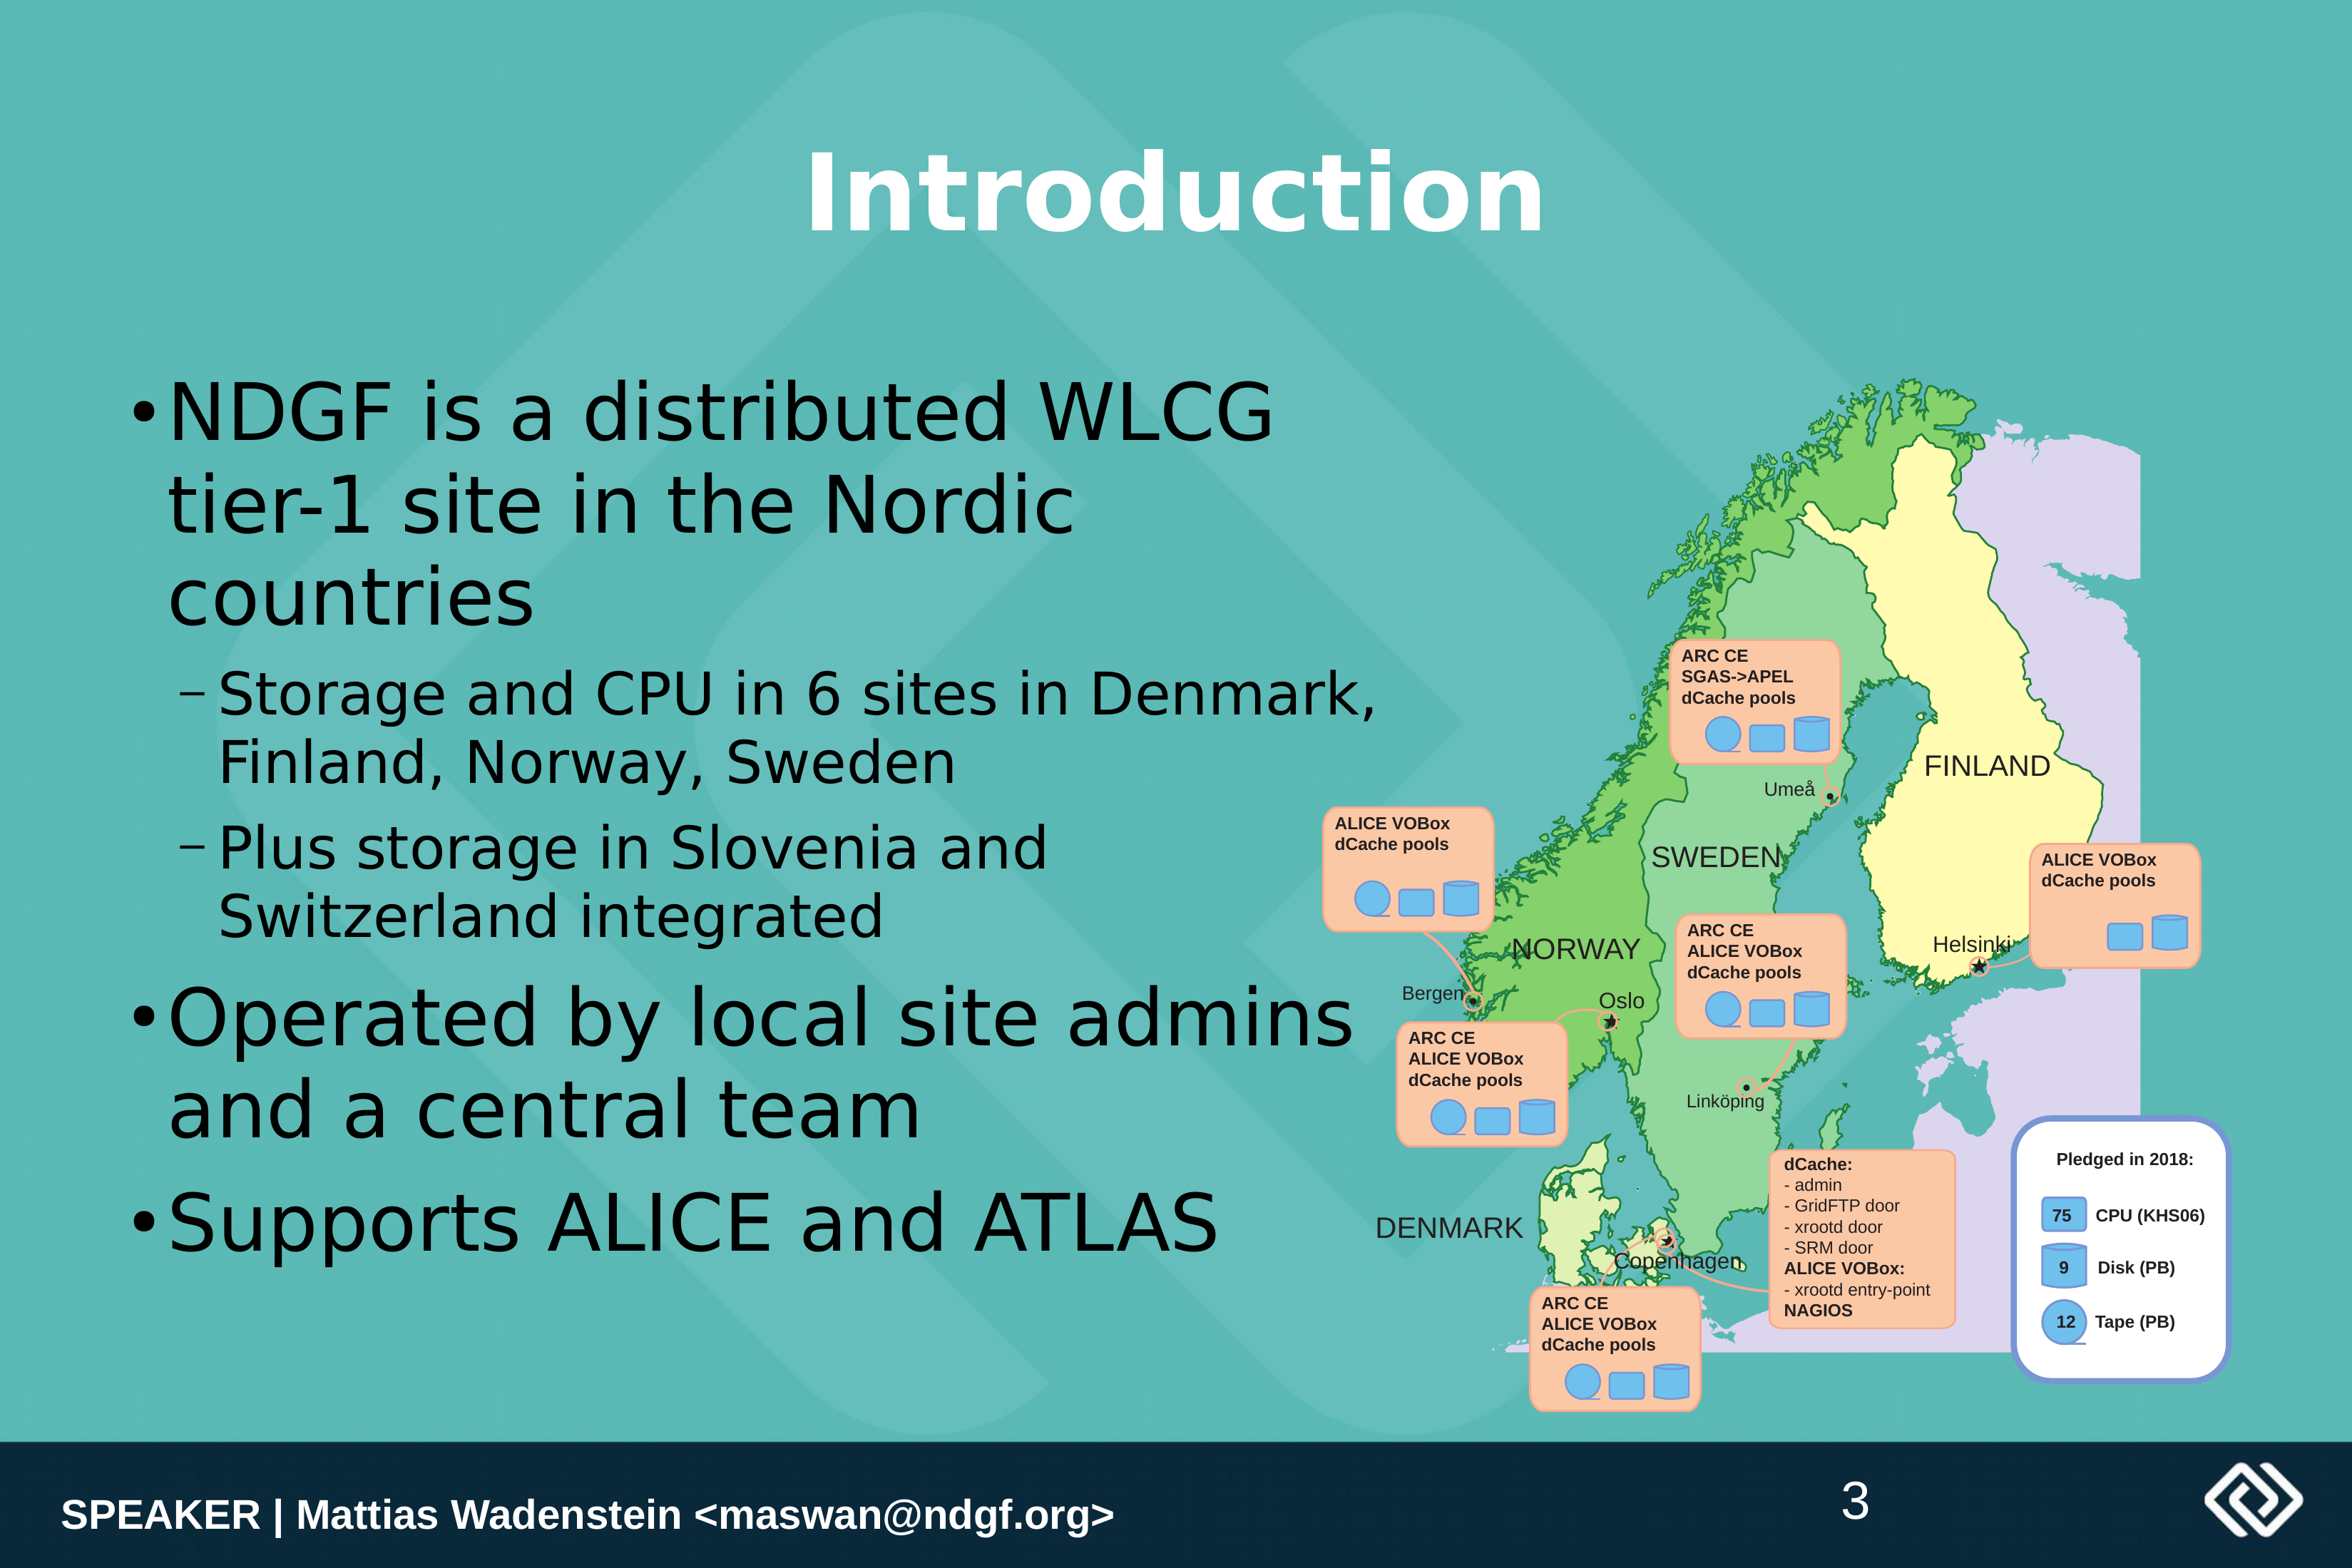

# Introduction
NDGF is a distributed WLCG tier-1 site in the Nordic countries
Storage and CPU in 6 sites in Denmark, Finland, Norway, Sweden
Plus storage in Slovenia and
Switzerland integrated
Operated by local site admins and a central team
Supports ALICE and ATLAS